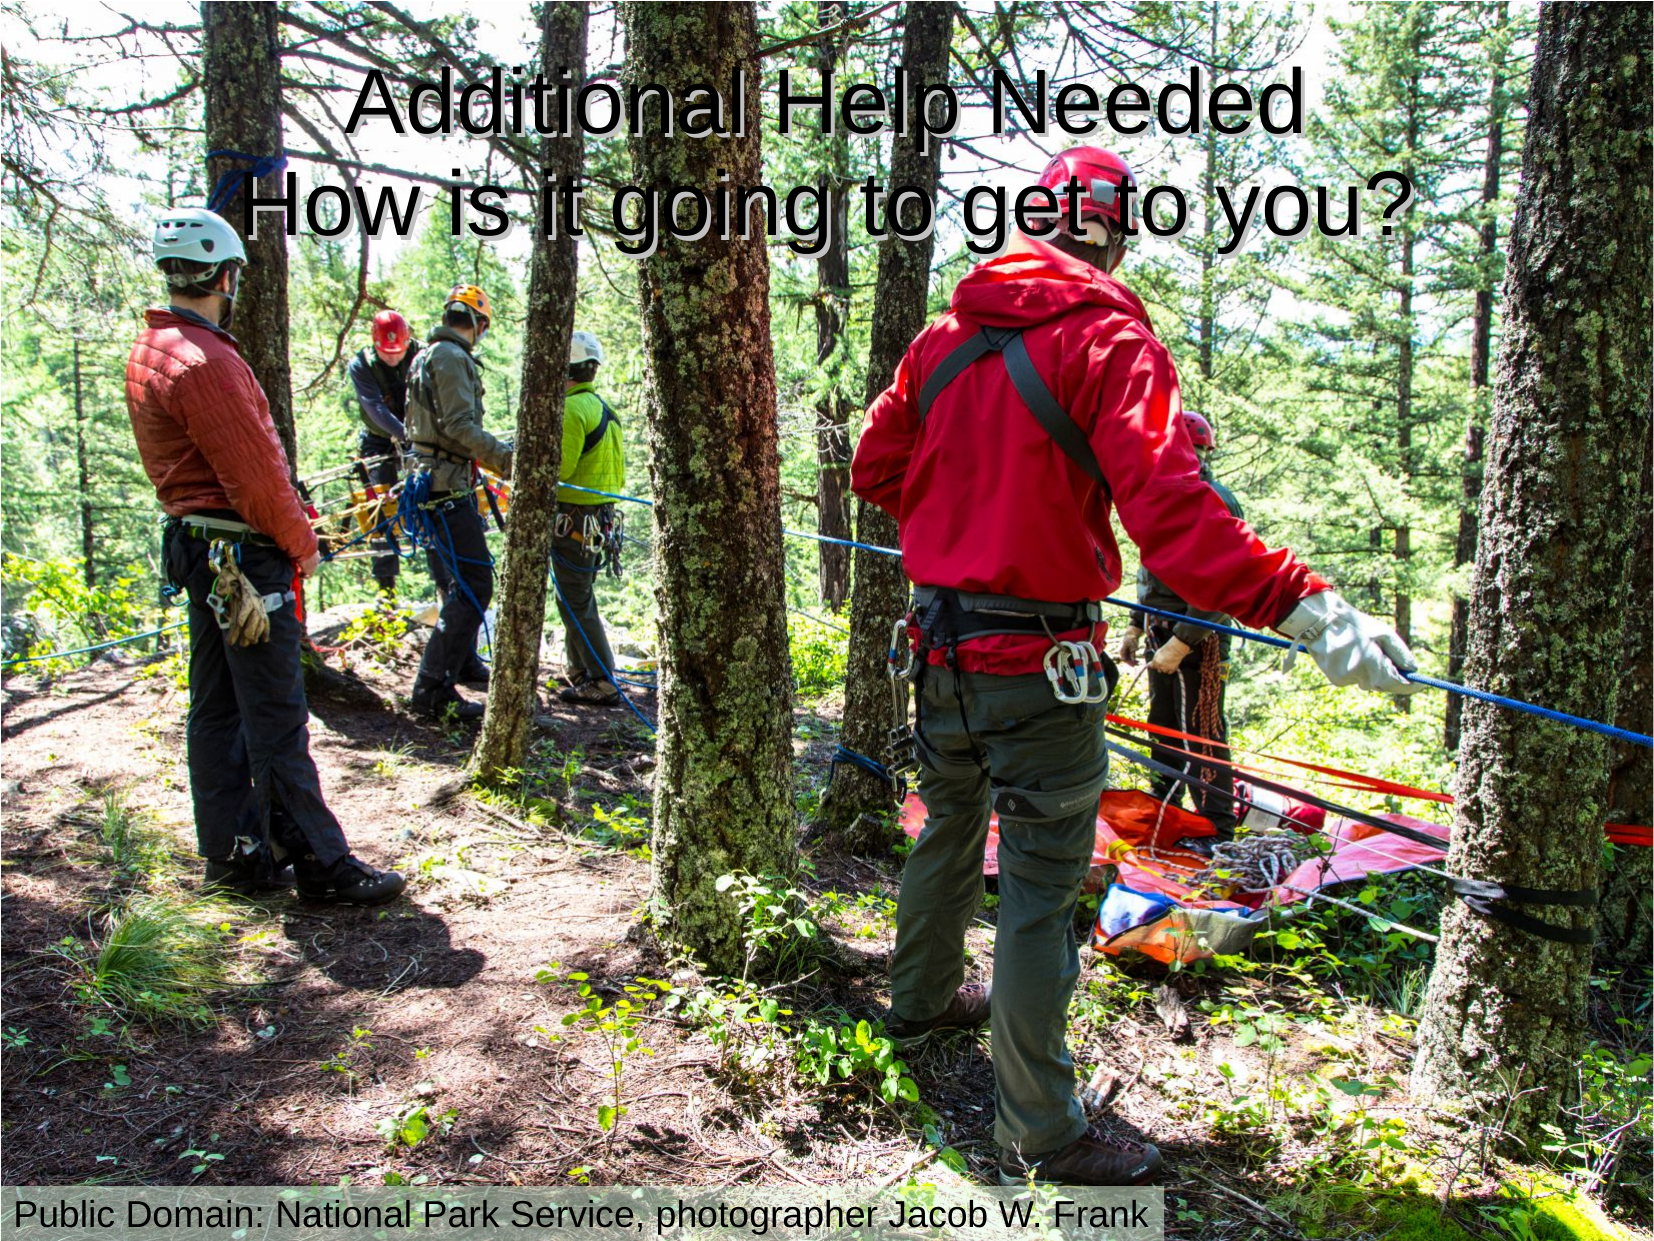

# Additional Help Needed How is it going to get to you?
Public Domain: National Park Service, photographer Jacob W. Frank